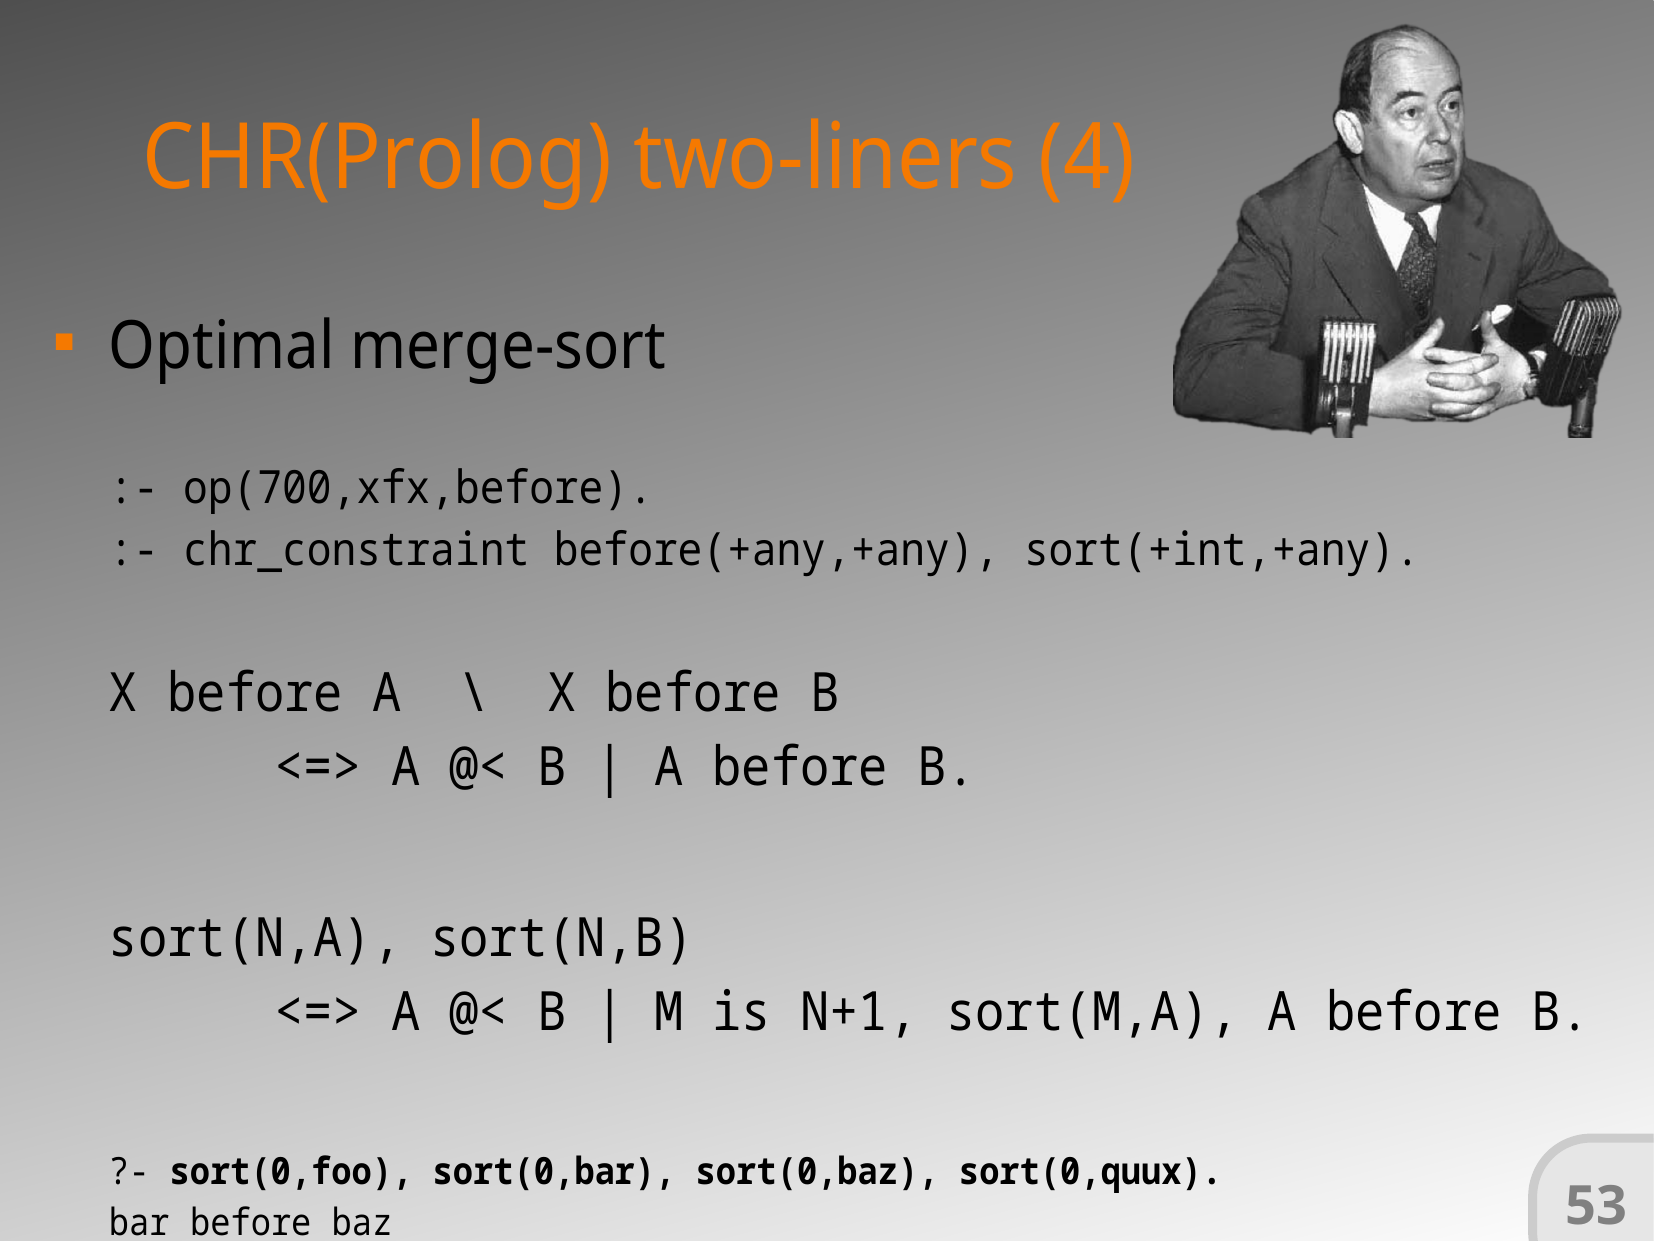

# CHR(Prolog) two-liners (4)
Optimal merge-sort
:- op(700,xfx,before).
:- chr_constraint before(+any,+any), sort(+int,+any).
X before A \ X before B
<=> A @< B | A before B.
sort(N,A), sort(N,B)
<=> A @< B | M is N+1, sort(M,A), A before B.
?- sort(0,foo), sort(0,bar), sort(0,baz), sort(0,quux).
bar before baz
baz before foo
foo before quux
sort(2,bar)
53